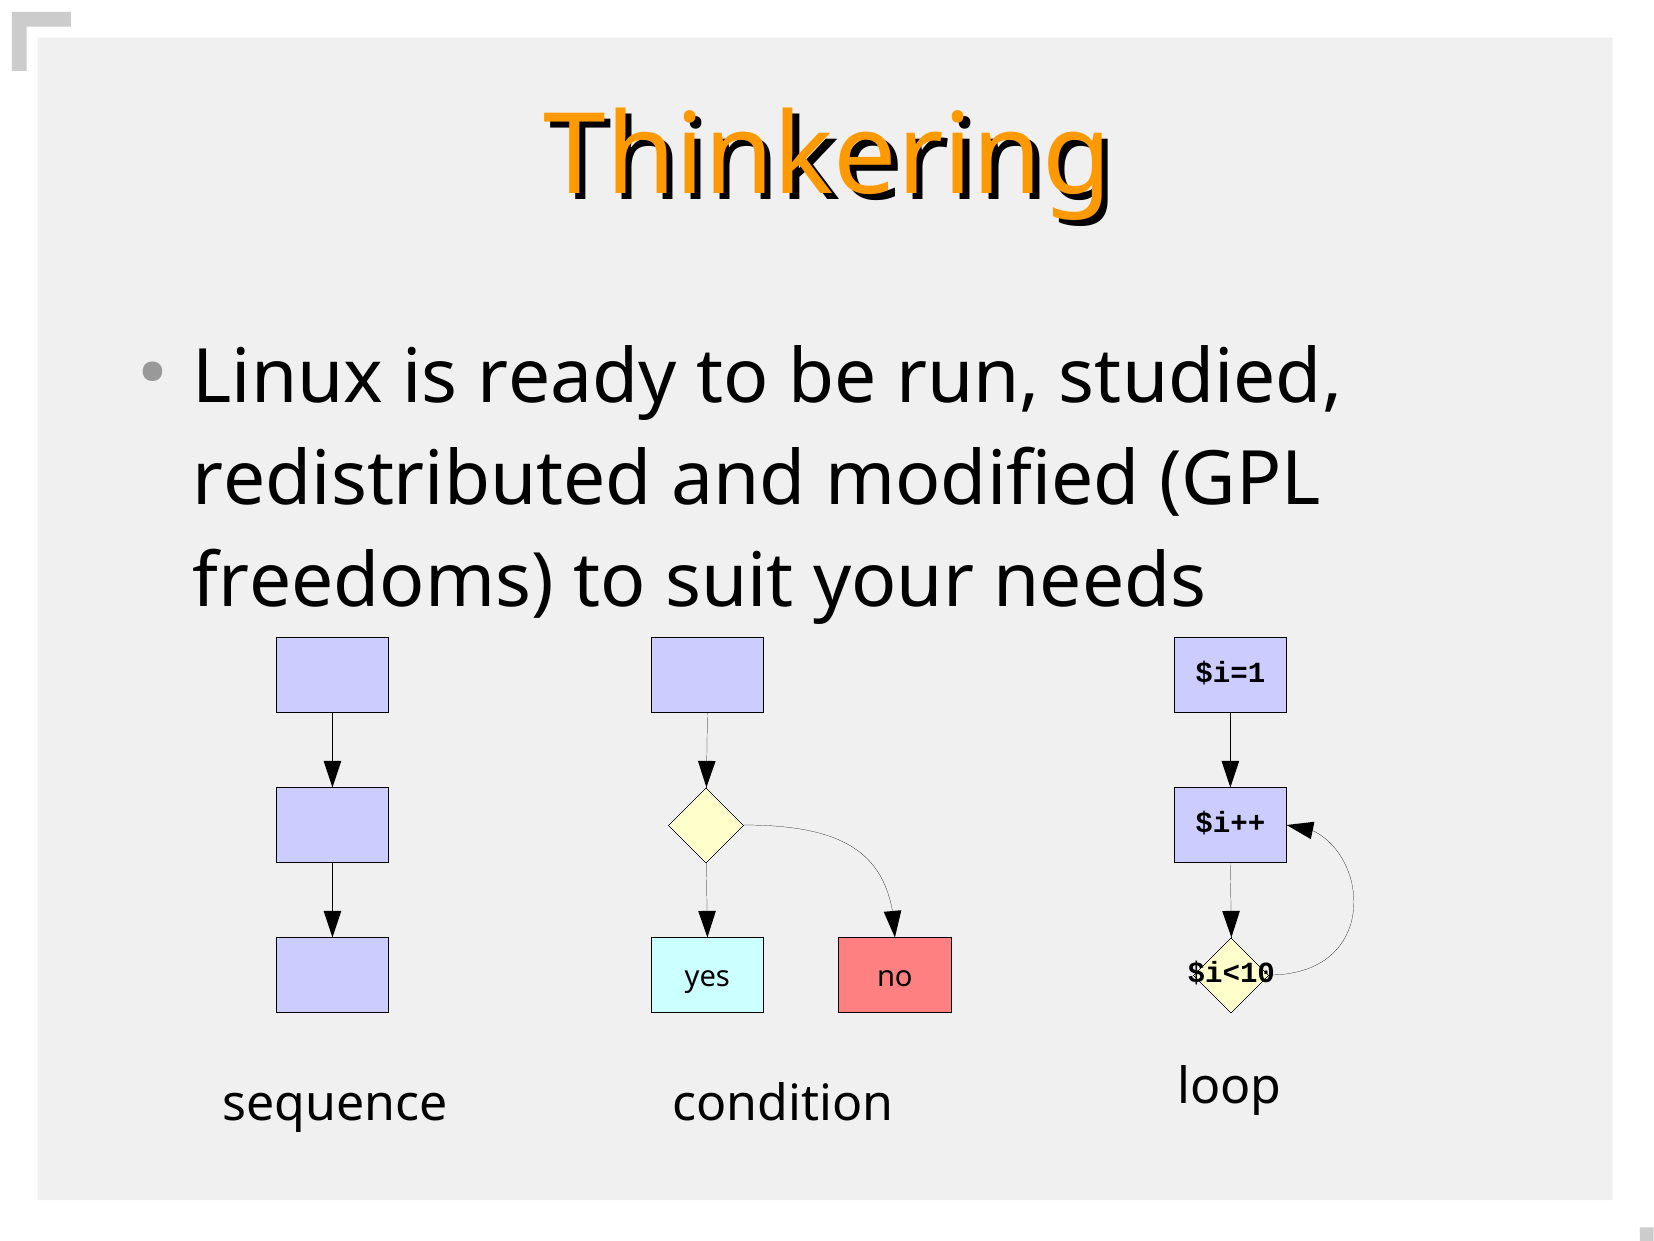

# Thinkering
Linux is ready to be run, studied, redistributed and modified (GPL freedoms) to suit your needs
yes
no
$i=1
$i++
$i<10
loop
sequence
condition